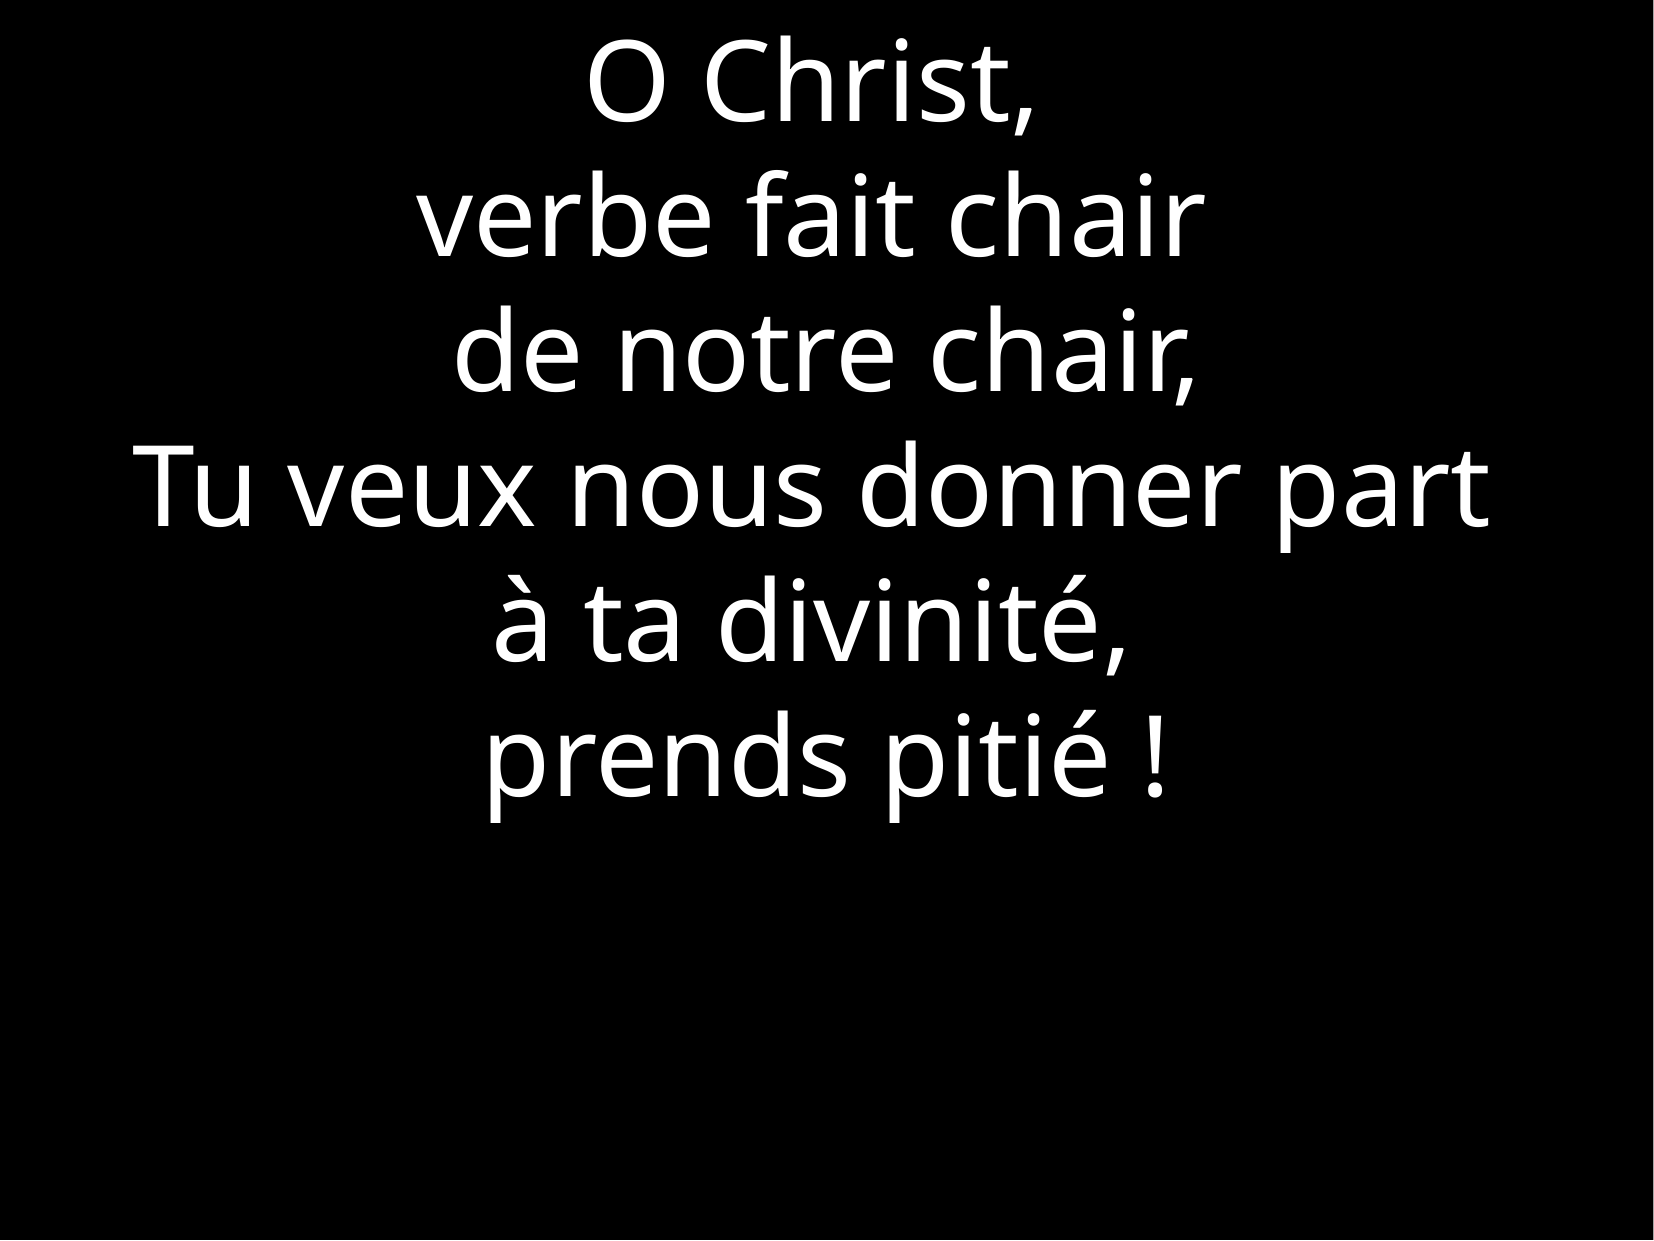

O Christ,
verbe fait chair
de notre chair,
Tu veux nous donner part
à ta divinité,
prends pitié !